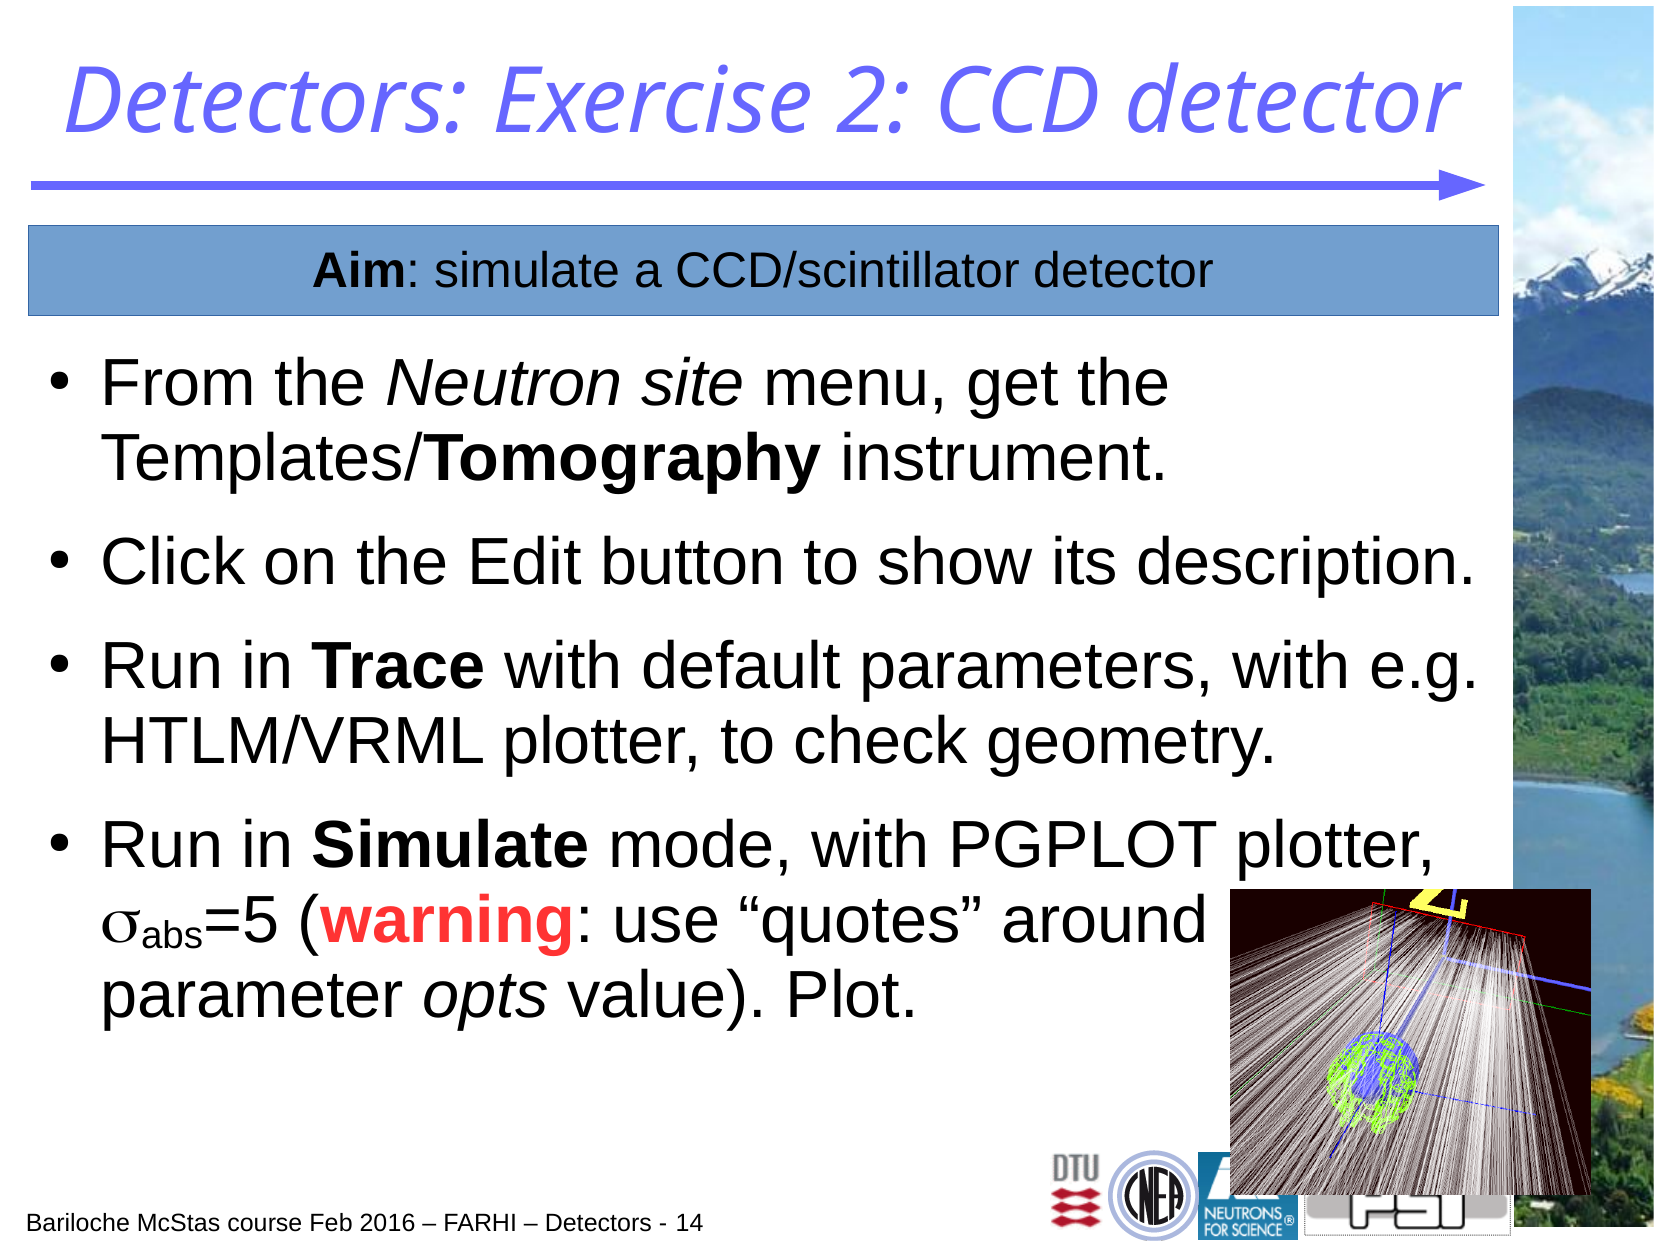

# Detectors: Exercise 2: CCD detector
Aim: simulate a CCD/scintillator detector
From the Neutron site menu, get the Templates/Tomography instrument.
Click on the Edit button to show its description.
Run in Trace with default parameters, with e.g. HTLM/VRML plotter, to check geometry.
Run in Simulate mode, with PGPLOT plotter, sabs=5 (warning: use “quotes” around parameter opts value). Plot.